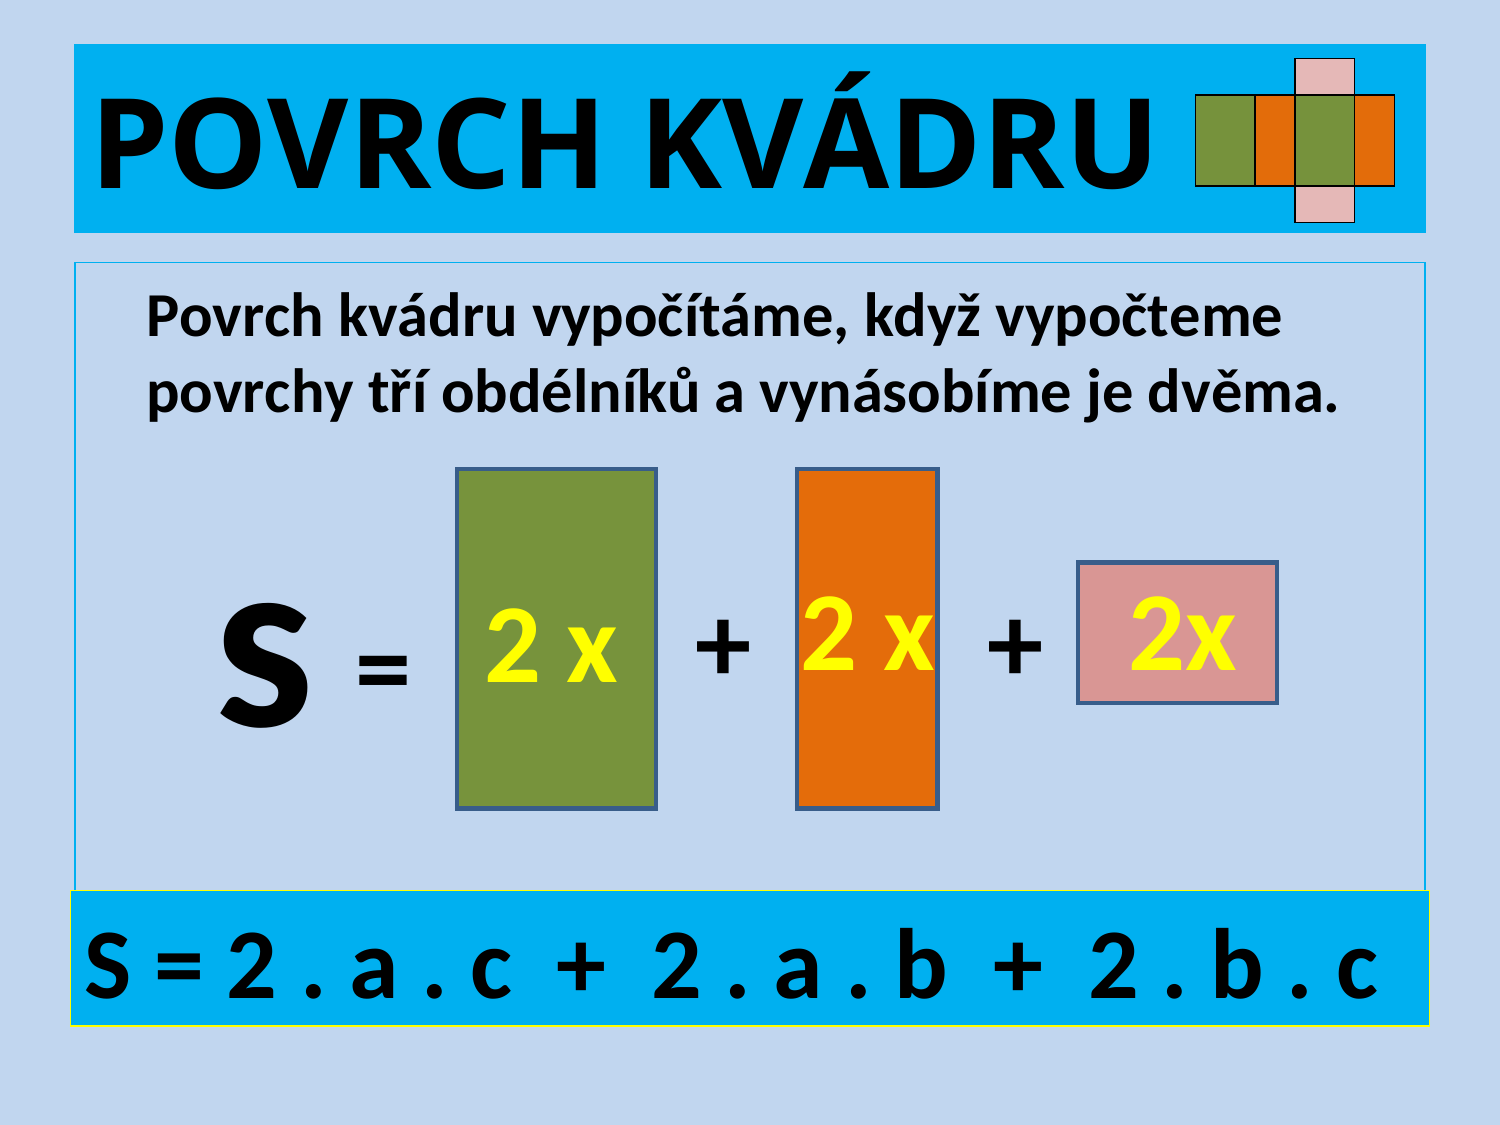

# POVRCH KVÁDRU
	Povrch kvádru vypočítáme, když vypočteme povrchy tří obdélníků a vynásobíme je dvěma.
s
2 x
2x
2 x
+
+
=
S = 2 . a . c + 2 . a . b + 2 . b . c